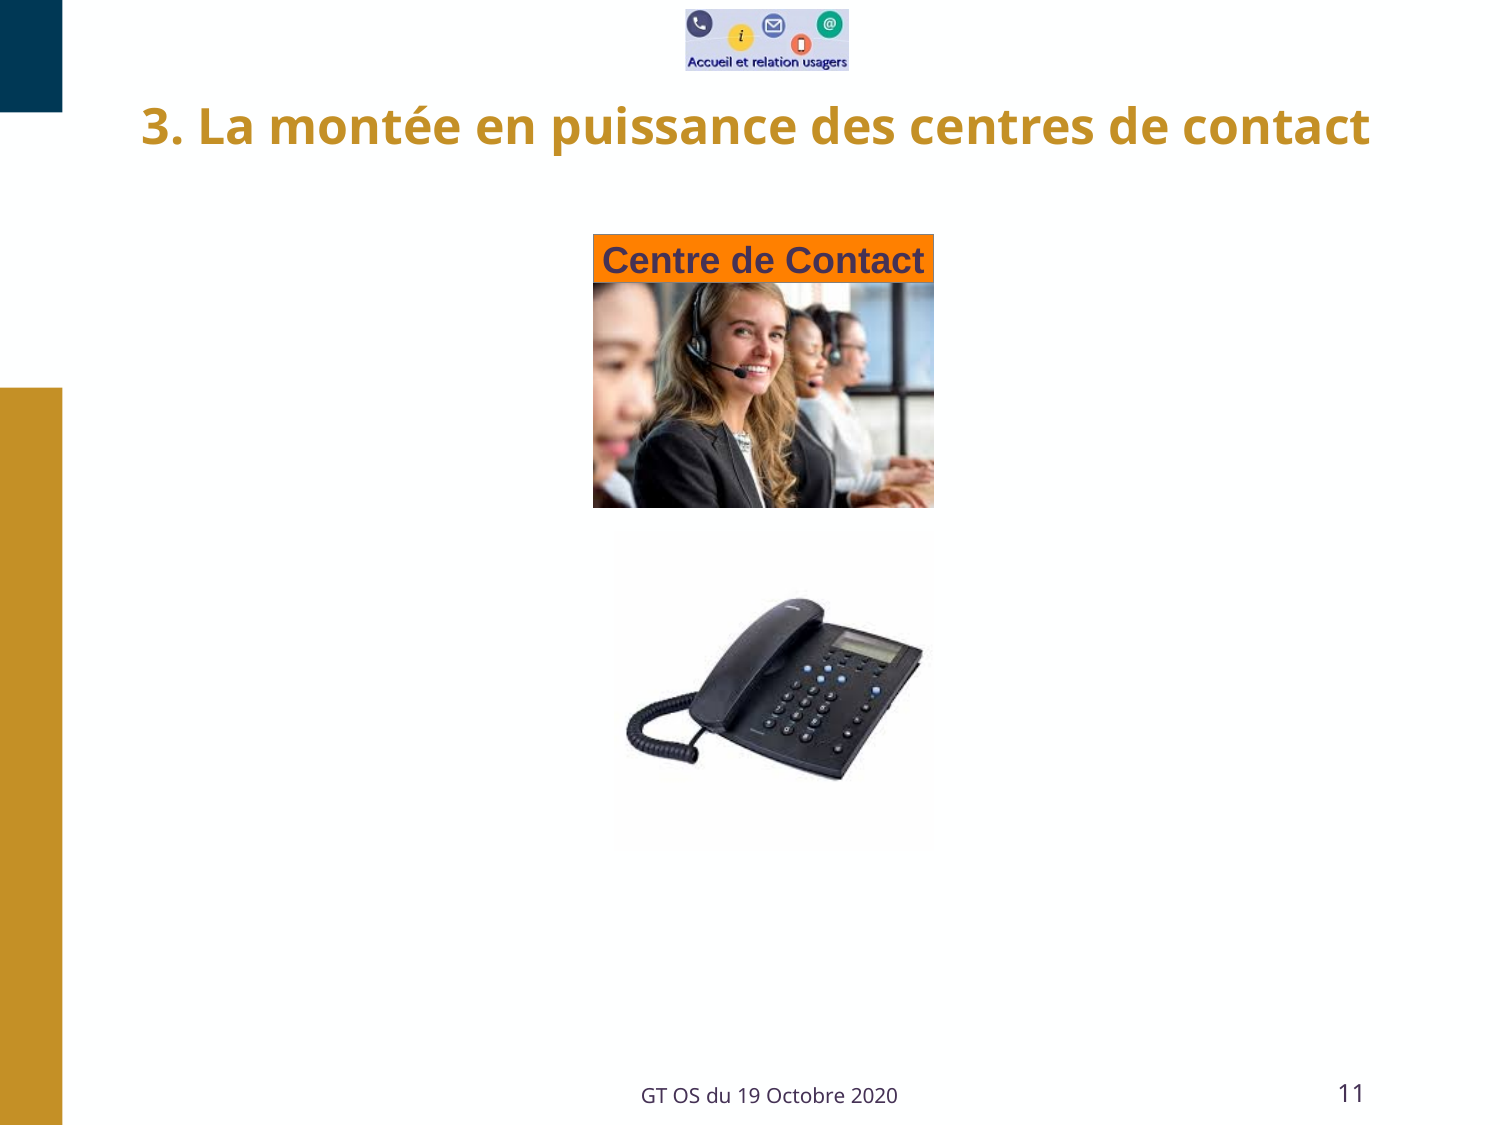

# 3. La montée en puissance des centres de contact
Centre de Contact